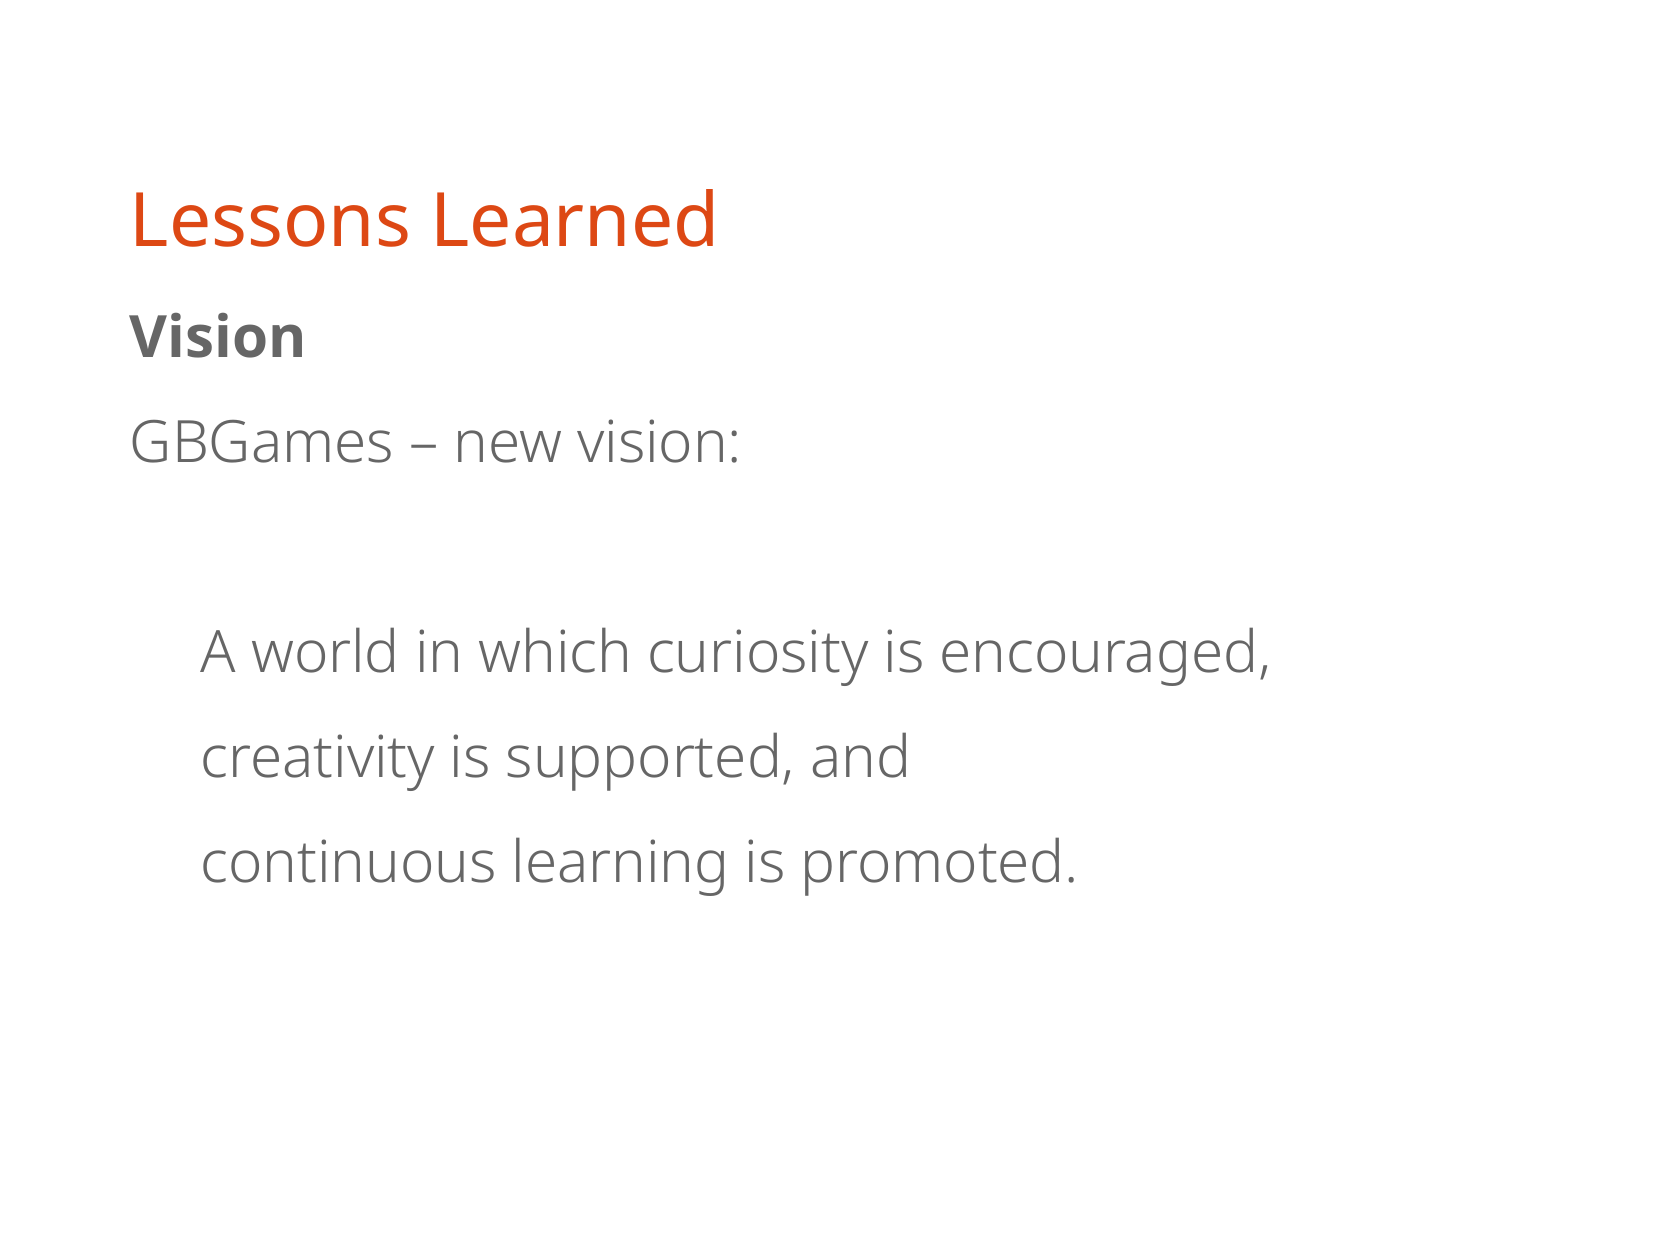

# Lessons Learned
Vision
GBGames – new vision:
A world in which curiosity is encouraged,
creativity is supported, and
continuous learning is promoted.